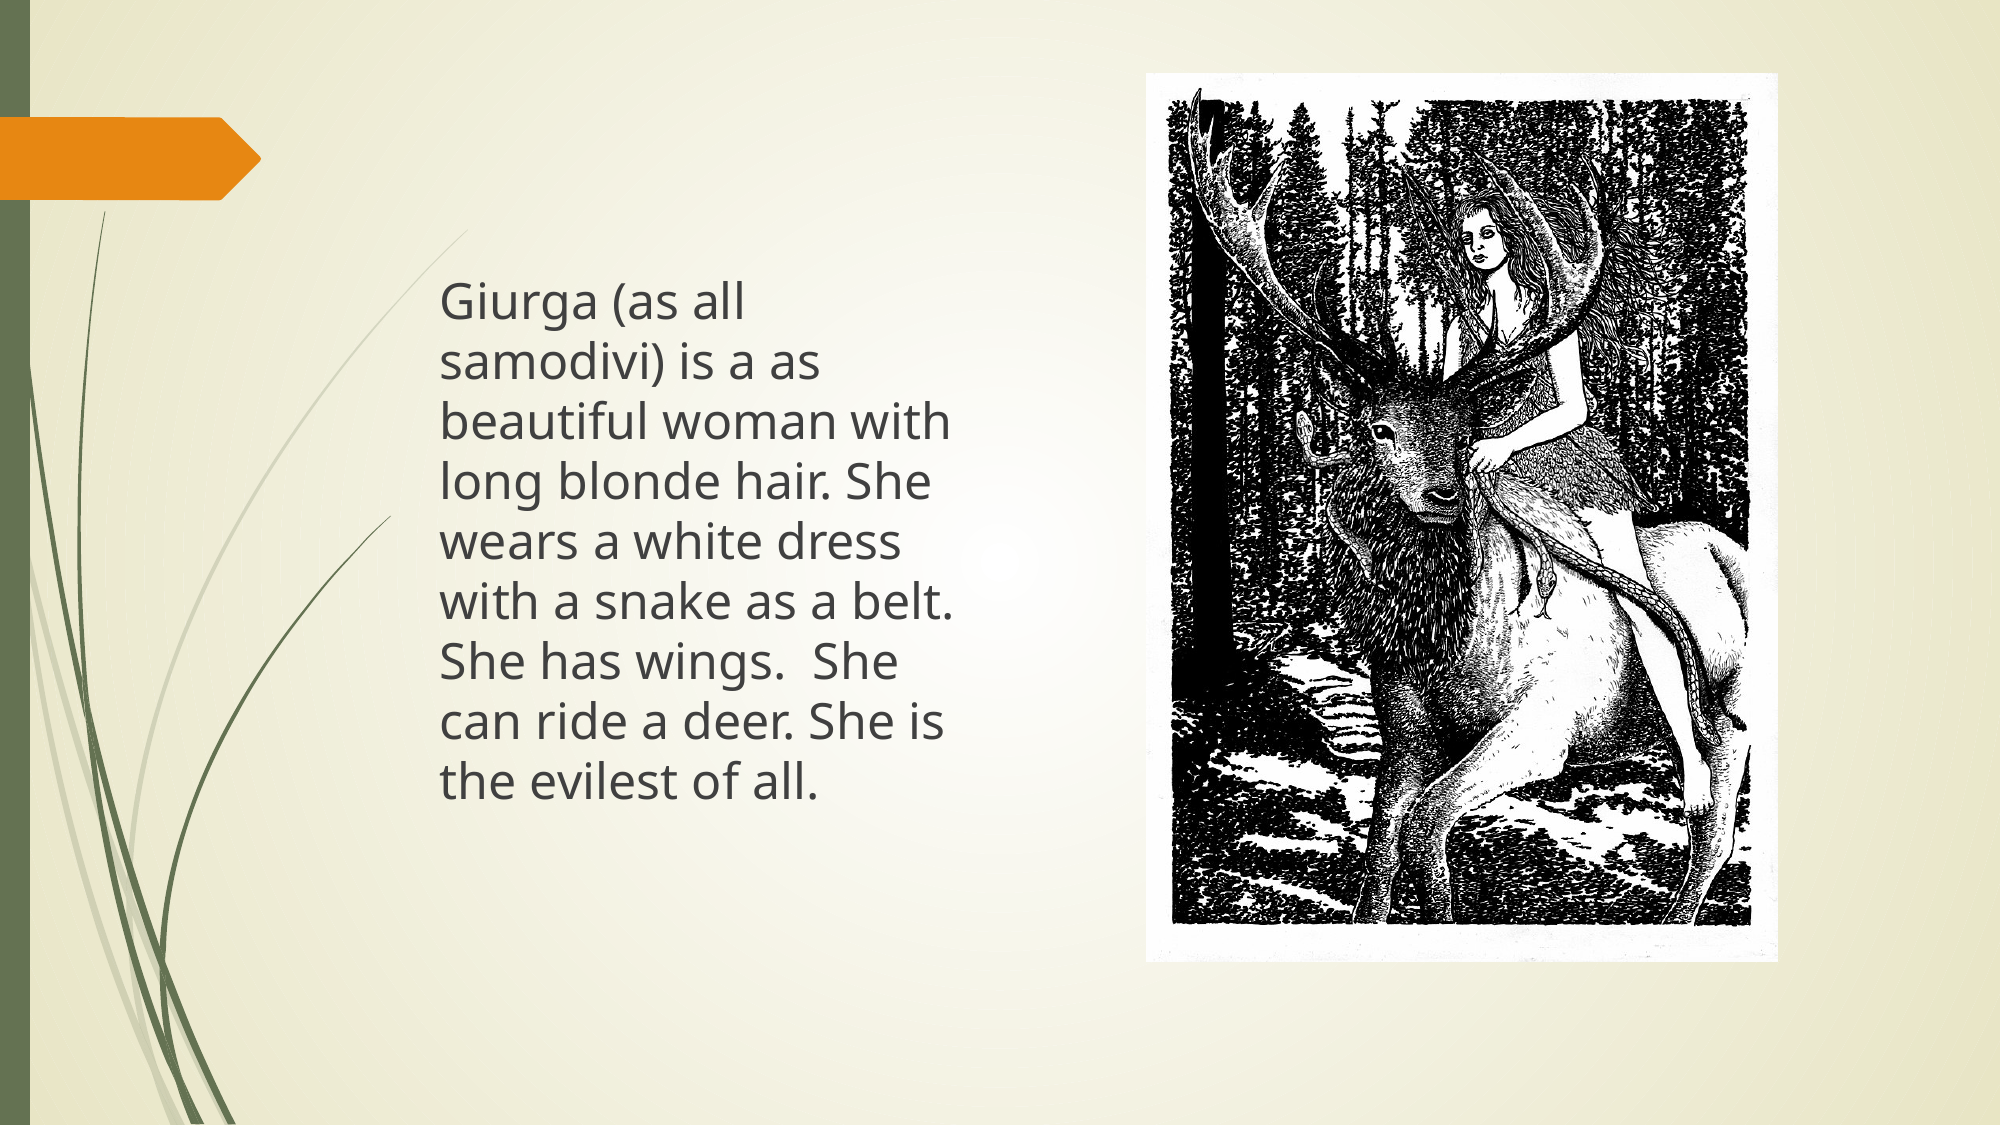

#
Giurga (as all samodivi) is a as beautiful woman with long blonde hair. She wears a white dress with a snake as a belt. She has wings. She can ride a deer. She is the evilest of all.